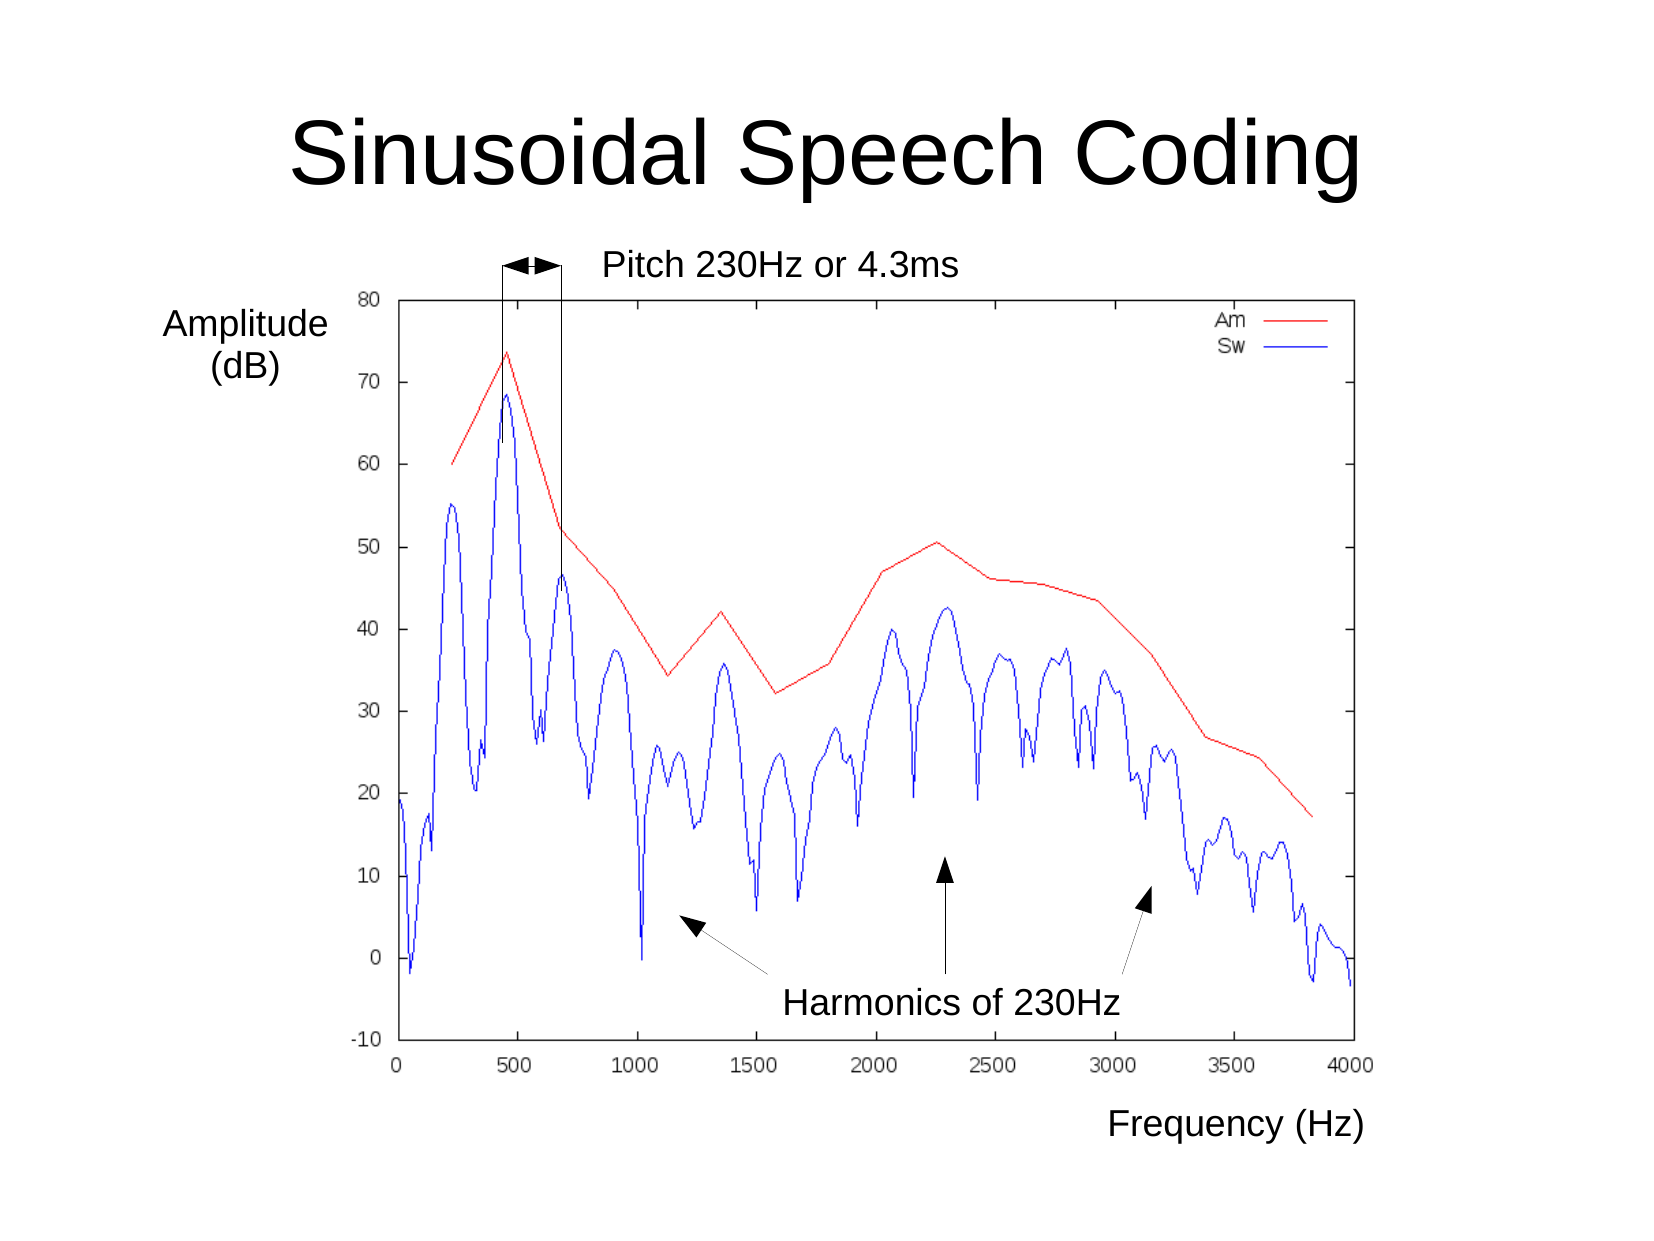

# Sinusoidal Speech Coding
Pitch 230Hz or 4.3ms
Amplitude
(dB)
Harmonics of 230Hz
Frequency (Hz)